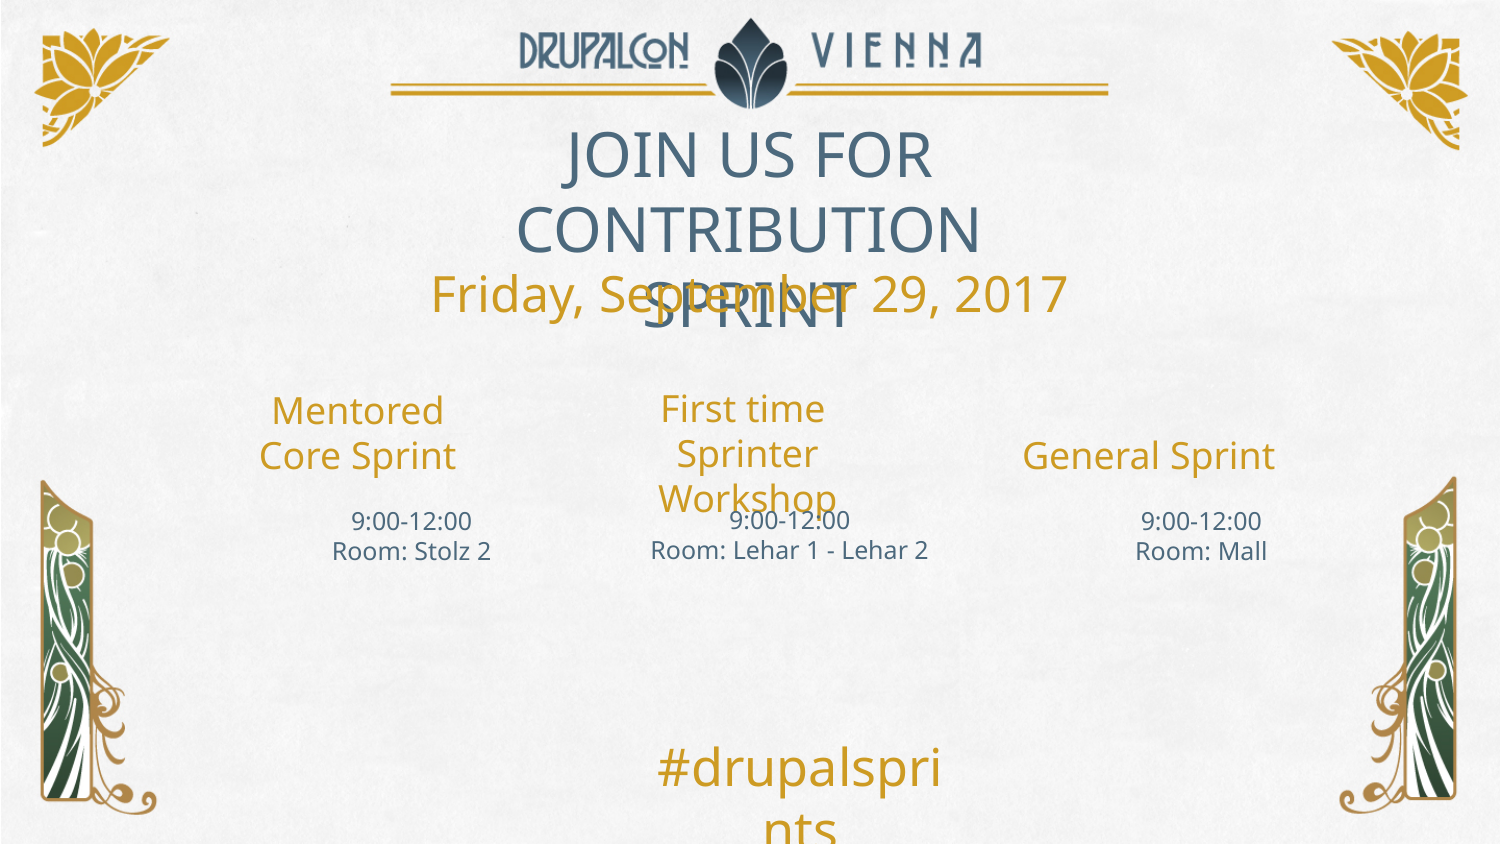

JOIN US FOR
CONTRIBUTION SPRINT
Friday, September 29, 2017
First time
Sprinter Workshop
Mentored
Core Sprint
General Sprint
9:00-12:00
Room: Lehar 1 - Lehar 2
9:00-12:00
Room: Stolz 2
9:00-12:00
Room: Mall
#drupalsprints